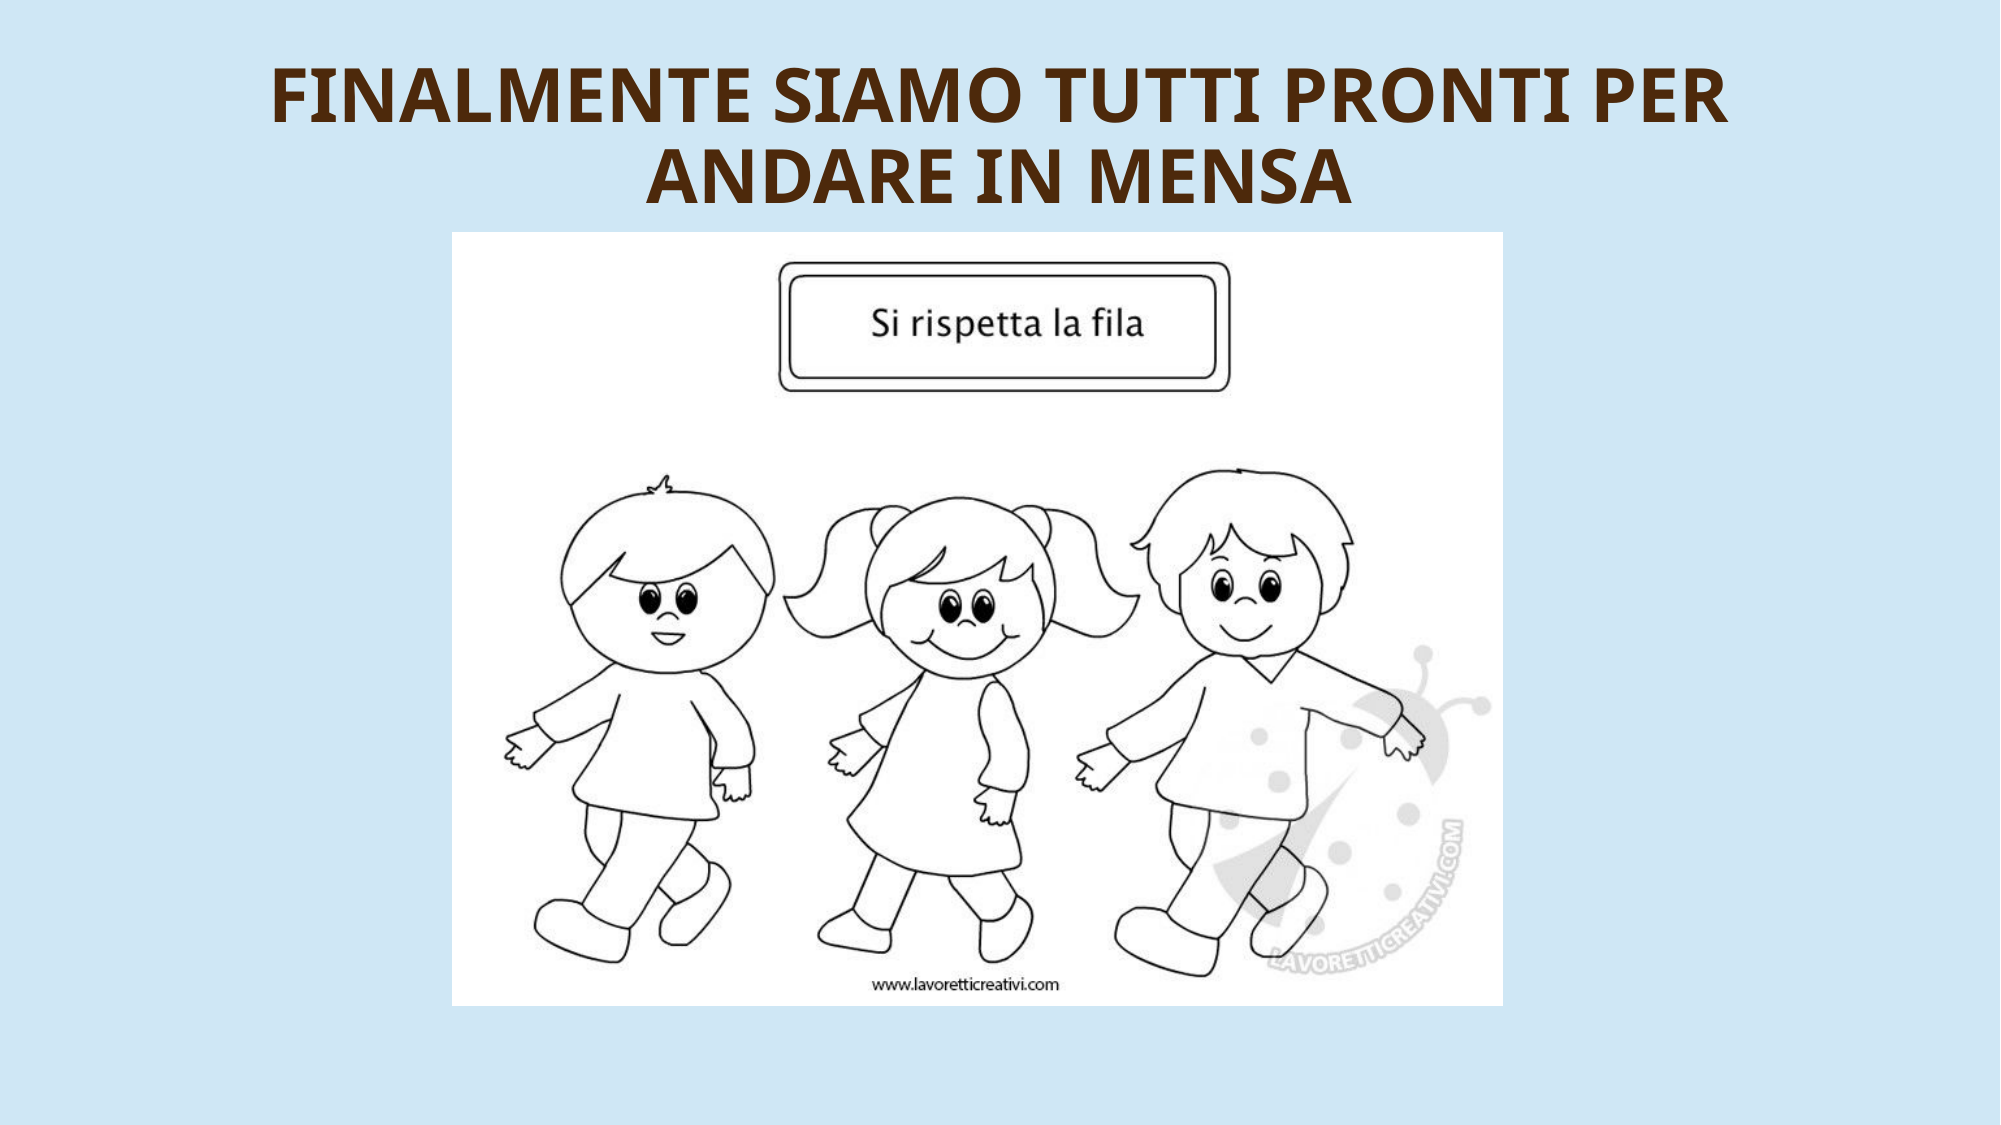

# FINALMENTE SIAMO TUTTI PRONTI PER ANDARE IN MENSA